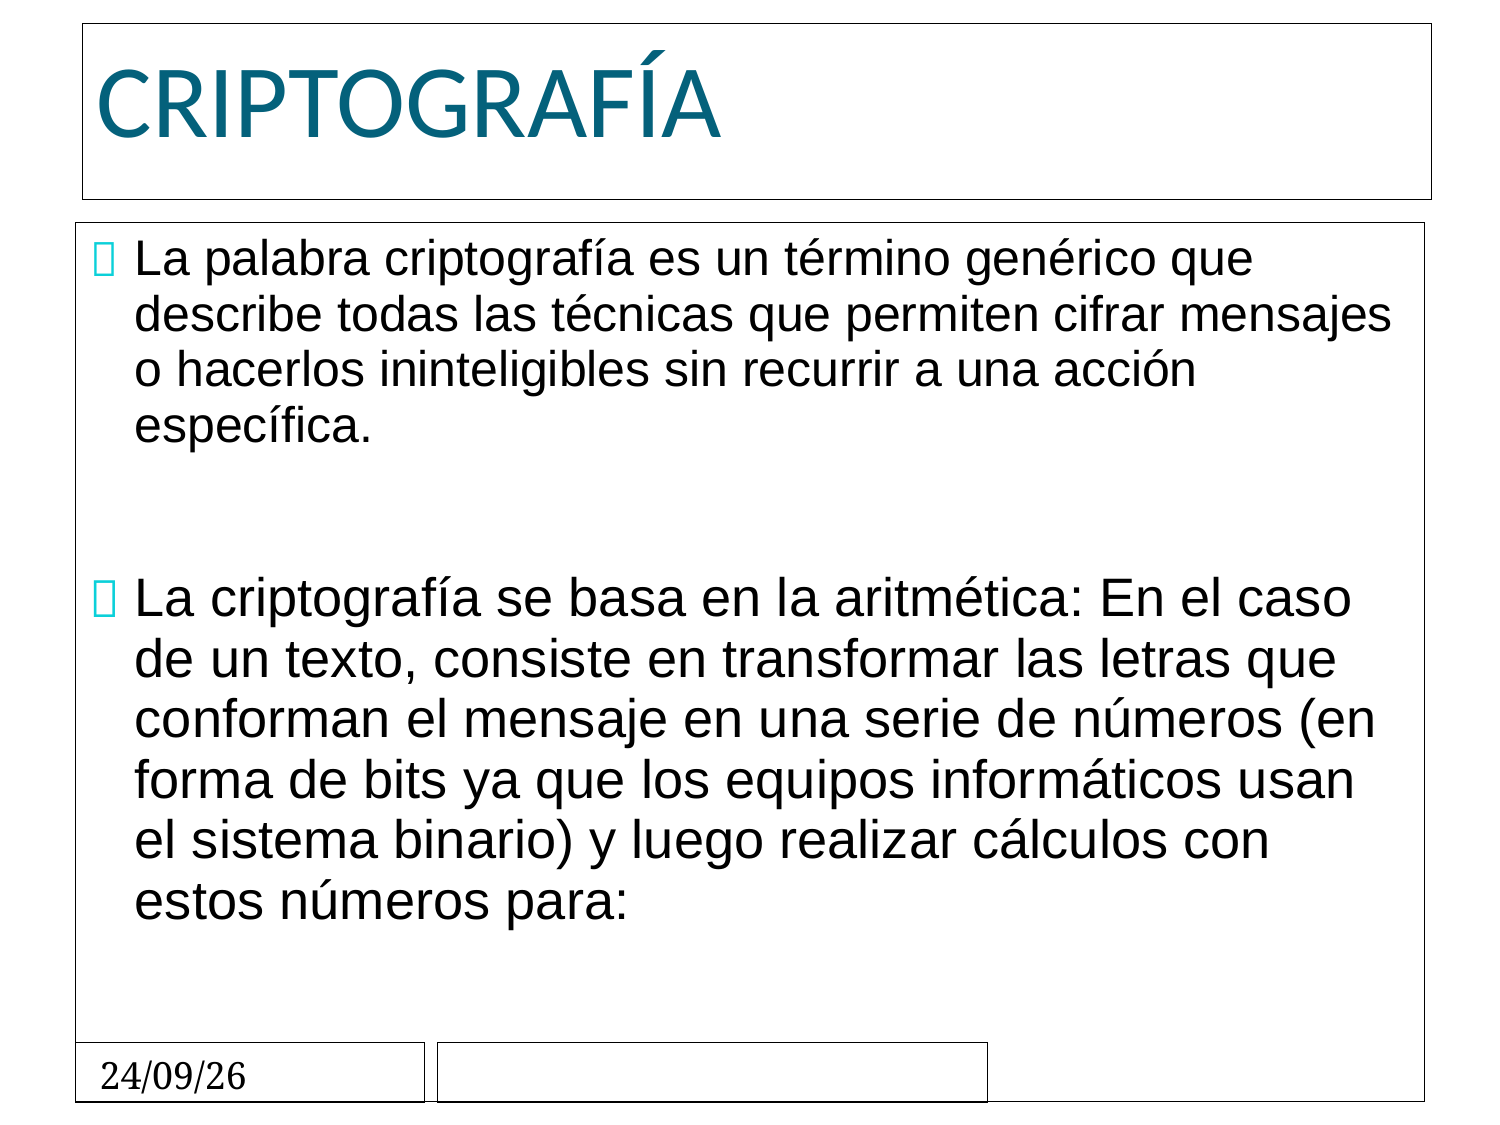

# CRIPTOGRAFÍA
La palabra criptografía es un término genérico que describe todas las técnicas que permiten cifrar mensajes o hacerlos ininteligibles sin recurrir a una acción específica.
La criptografía se basa en la aritmética: En el caso de un texto, consiste en transformar las letras que conforman el mensaje en una serie de números (en forma de bits ya que los equipos informáticos usan el sistema binario) y luego realizar cálculos con estos números para: